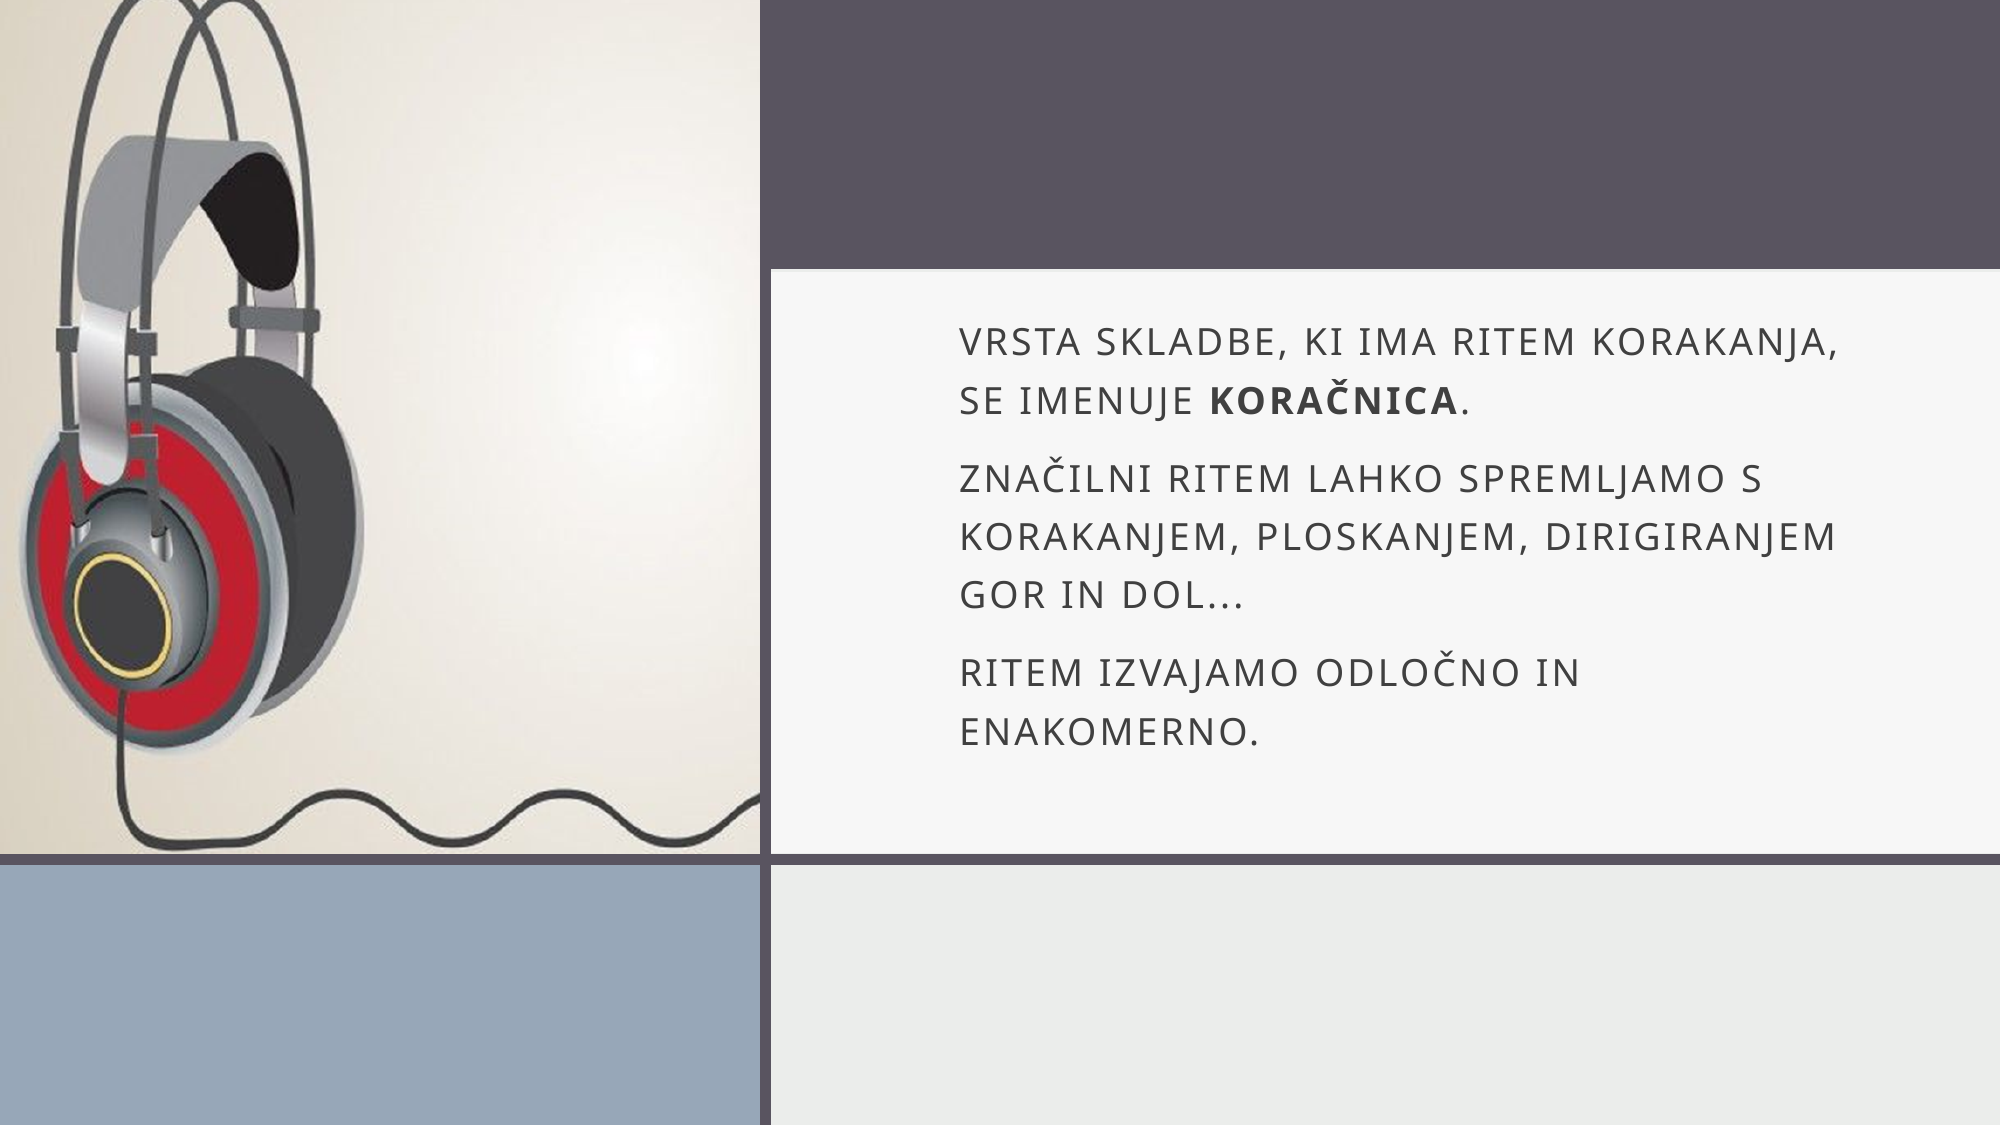

#
VRSTA SKLADBE, KI IMA RITEM KORAKANJA, SE IMENUJE KORAČNICA.
ZNAČILNI RITEM LAHKO SPREMLJAMO S KORAKANJEM, PLOSKANJEM, DIRIGIRANJEM GOR IN DOL...
RITEM IZVAJAMO ODLOČNO IN ENAKOMERNO.